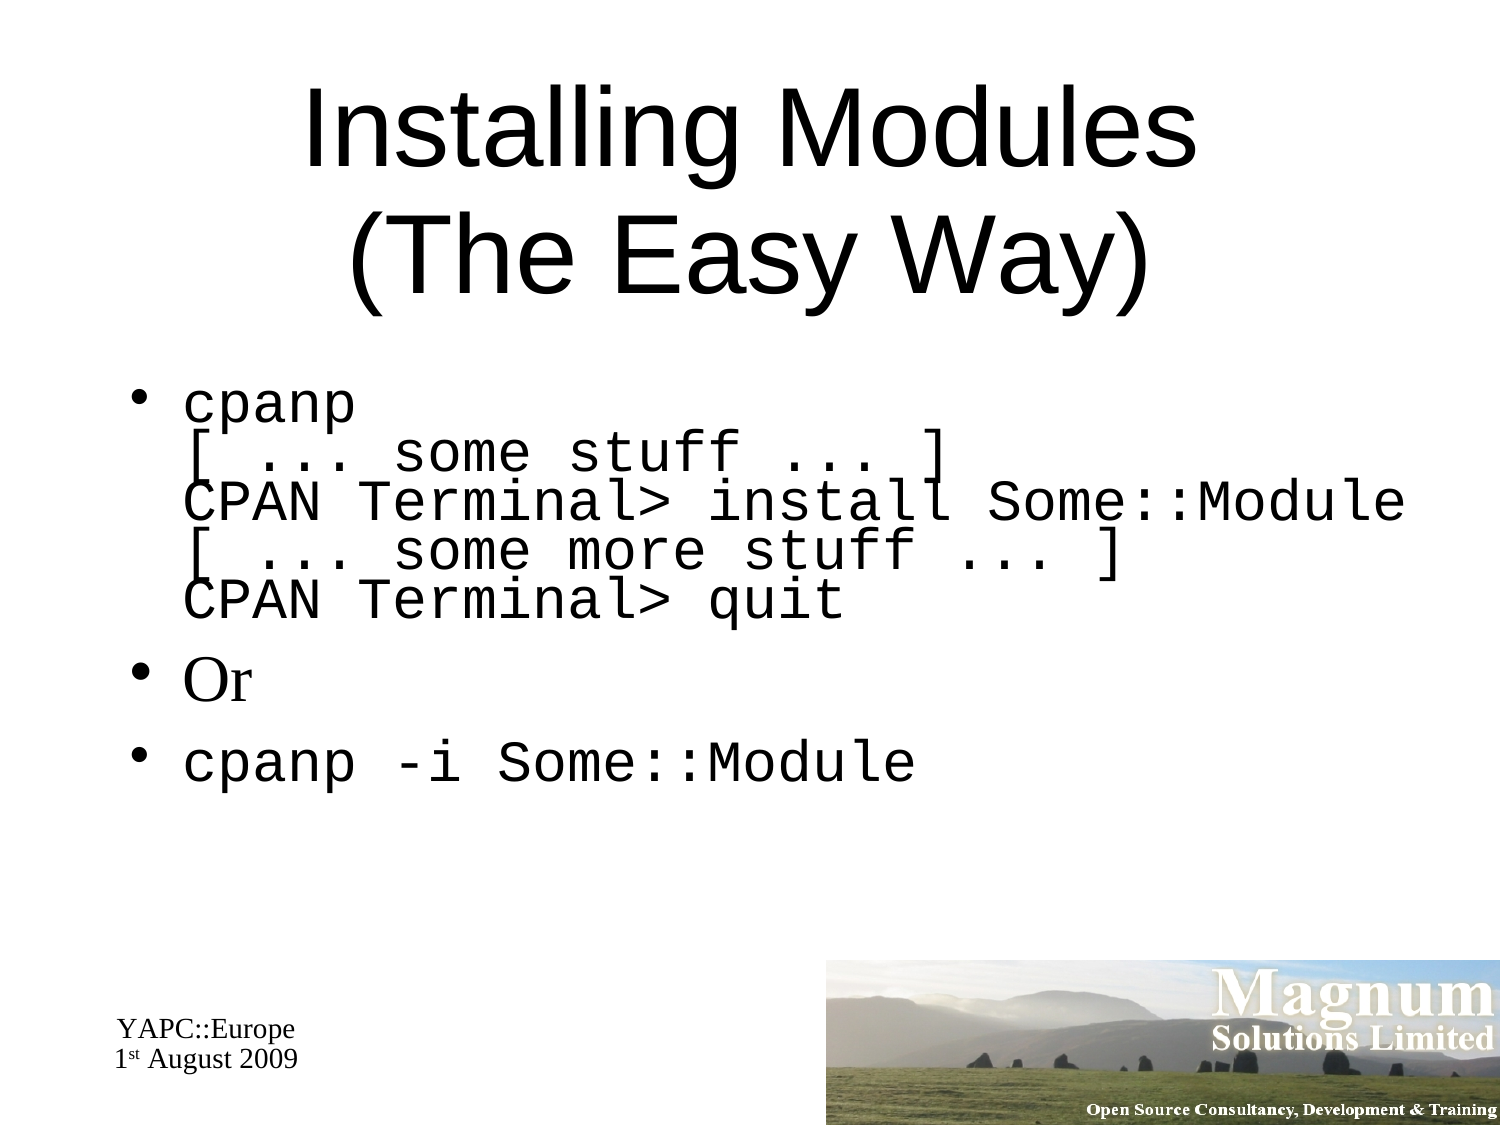

# Installing Modules (The Easy Way)
cpanp
[ ... some stuff ... ]
CPAN Terminal> install Some::Module
[ ... some more stuff ... ]
CPAN Terminal> quit
Or
cpanp -i Some::Module